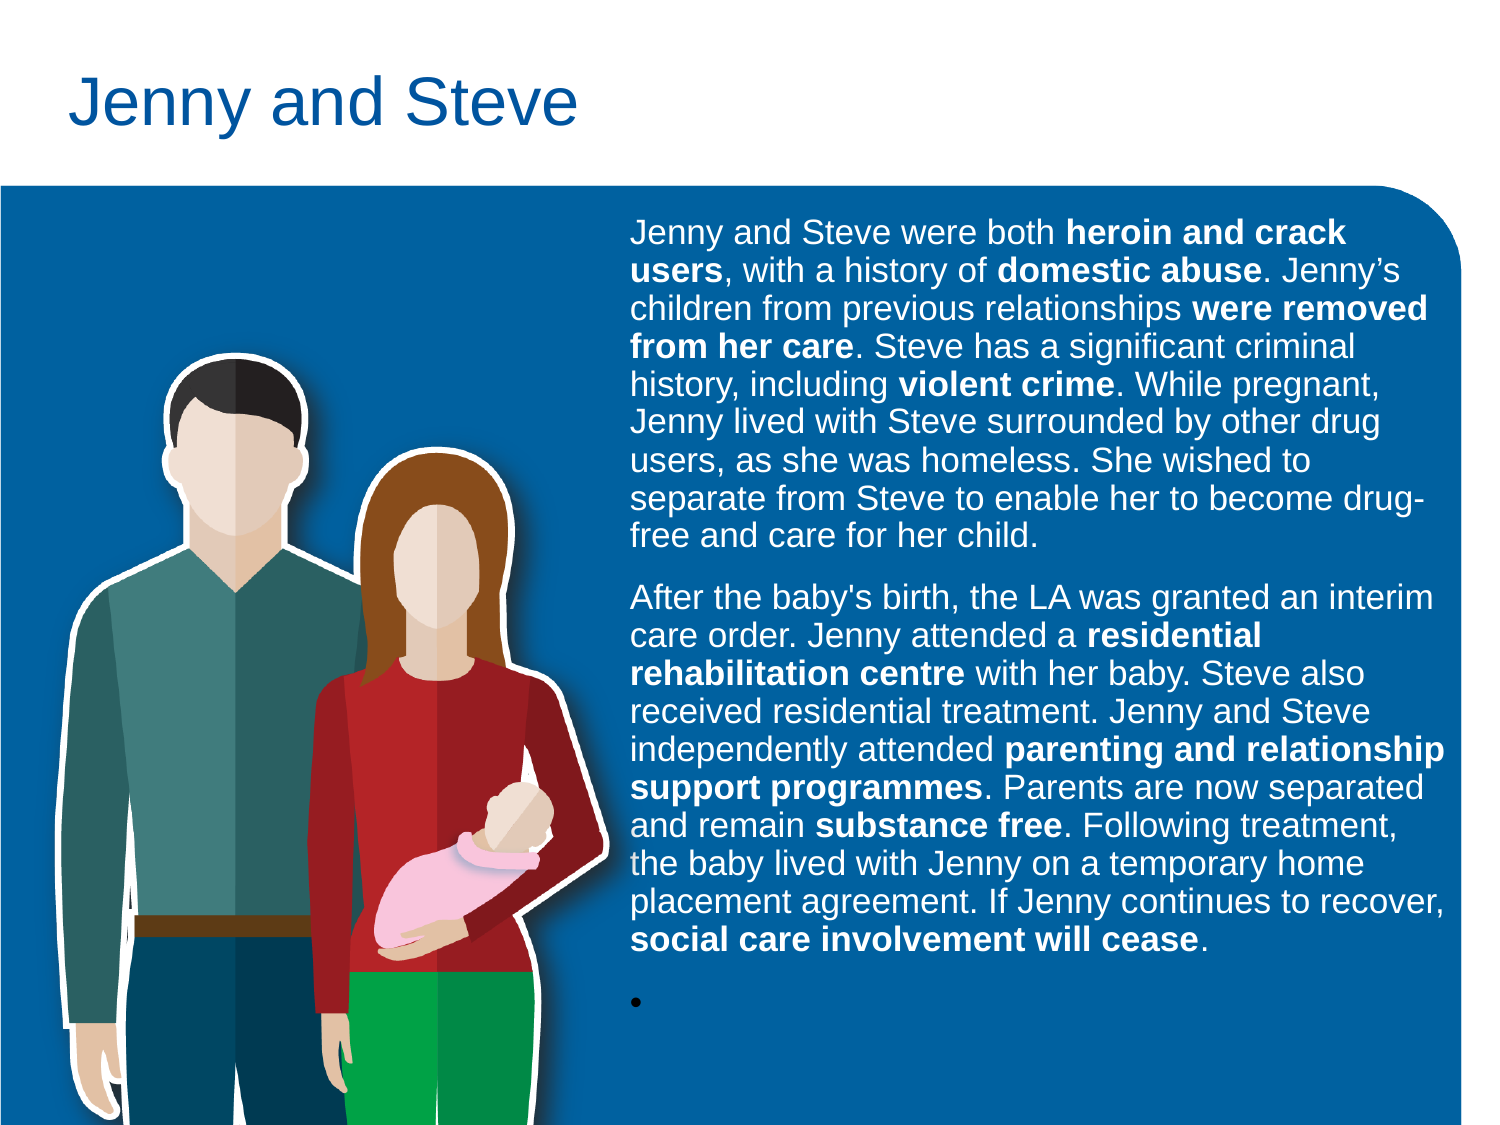

Jenny and Steve
# Jenny and Steve were both heroin and crack users, with a history of domestic abuse. Jenny’s children from previous relationships were removed from her care. Steve has a significant criminal history, including violent crime. While pregnant, Jenny lived with Steve surrounded by other drug users, as she was homeless. She wished to separate from Steve to enable her to become drug-free and care for her child.
After the baby's birth, the LA was granted an interim care order. Jenny attended a residential rehabilitation centre with her baby. Steve also received residential treatment. Jenny and Steve independently attended parenting and relationship support programmes. Parents are now separated and remain substance free. Following treatment, the baby lived with Jenny on a temporary home placement agreement. If Jenny continues to recover, social care involvement will cease.